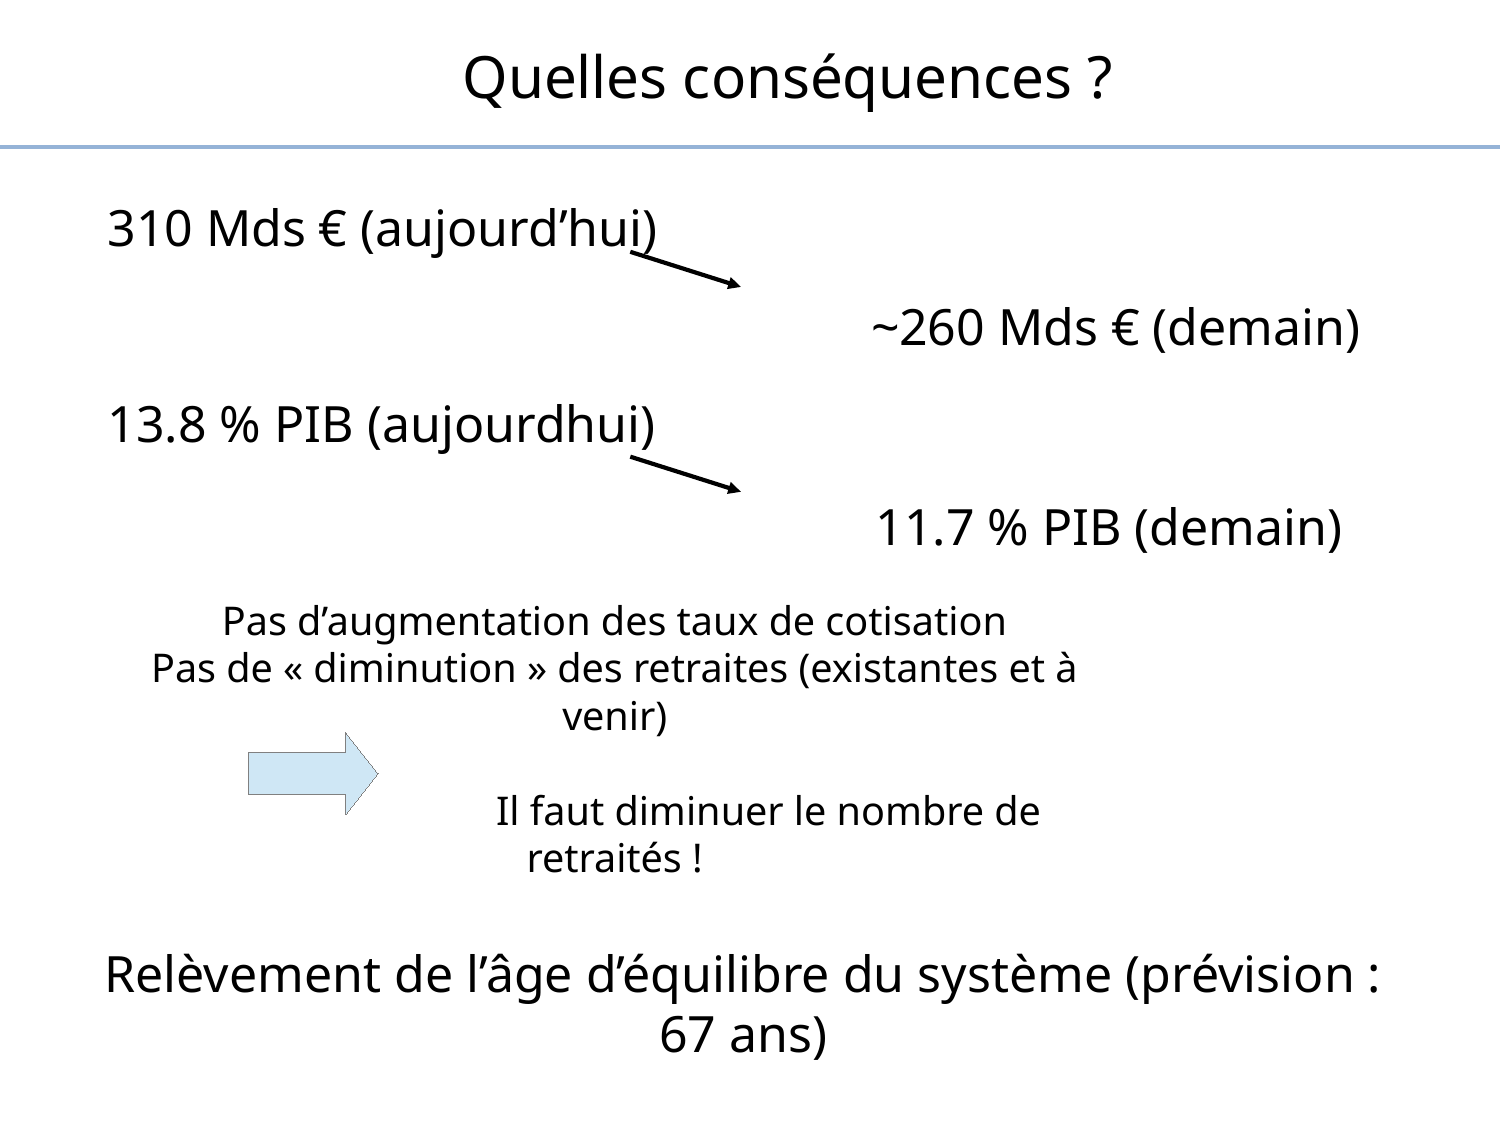

Quelles conséquences ?
310 Mds € (aujourd’hui)
~260 Mds € (demain)
13.8 % PIB (aujourdhui)
11.7 % PIB (demain)
Pas d’augmentation des taux de cotisation
Pas de « diminution » des retraites (existantes et à venir)
 Il faut diminuer le nombre de retraités !
Relèvement de l’âge d’équilibre du système (prévision : 67 ans)